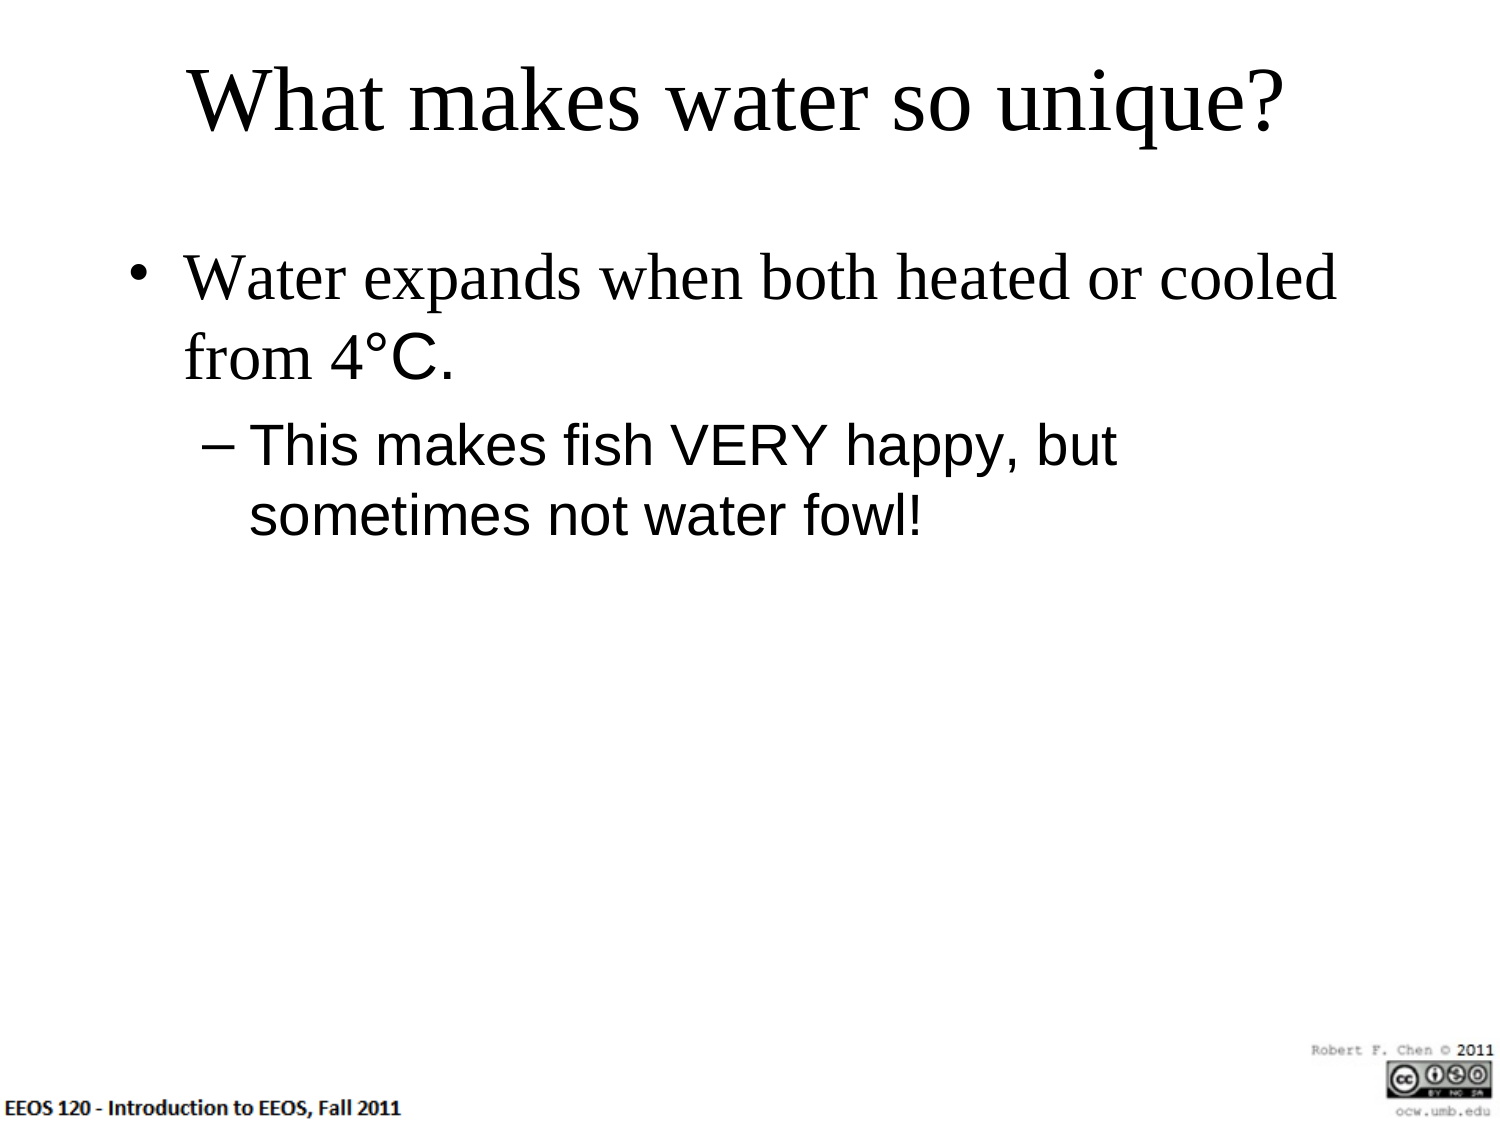

# What makes water so unique?
Water expands when both heated or cooled from 4°C.
This makes fish VERY happy, but sometimes not water fowl!